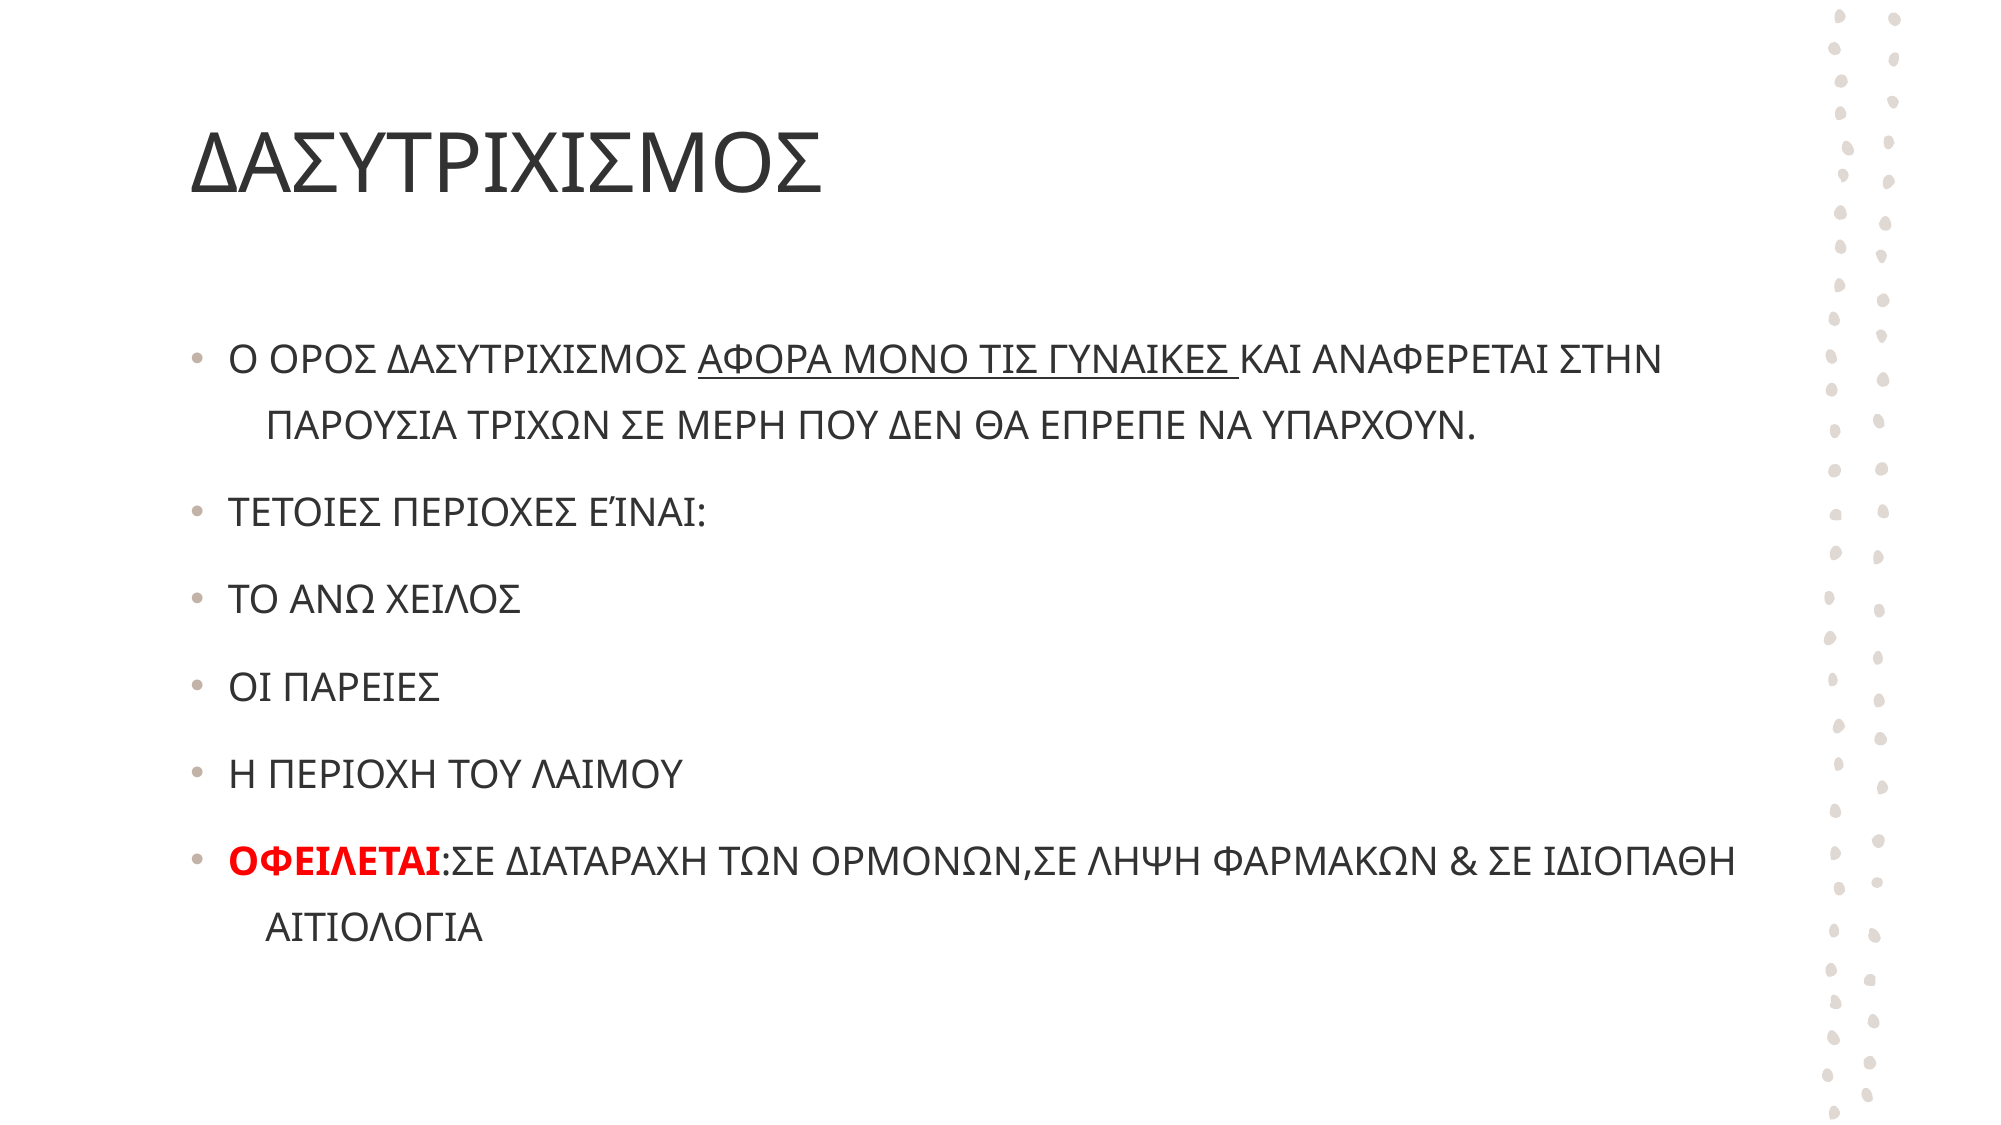

# ΔΑΣΥΤΡΙΧΙΣΜΟΣ
Ο ΟΡΟΣ ΔΑΣΥΤΡΙΧΙΣΜΟΣ ΑΦΟΡΑ ΜΟΝΟ ΤΙΣ ΓΥΝΑΙΚΕΣ ΚΑΙ ΑΝΑΦΕΡΕΤΑΙ ΣΤΗΝ ΠΑΡΟΥΣΙΑ ΤΡΙΧΩΝ ΣΕ ΜΕΡΗ ΠΟΥ ΔΕΝ ΘΑ ΕΠΡΕΠΕ ΝΑ ΥΠΑΡΧΟΥΝ.
ΤΕΤΟΙΕΣ ΠΕΡΙΟΧΕΣ ΕΊΝΑΙ:
ΤΟ ΑΝΩ ΧΕΙΛΟΣ
ΟΙ ΠΑΡΕΙΕΣ
Η ΠΕΡΙΟΧΗ ΤΟΥ ΛΑΙΜΟΥ
ΟΦΕΙΛΕΤΑΙ:ΣΕ ΔΙΑΤΑΡΑΧΗ ΤΩΝ ΟΡΜΟΝΩΝ,ΣΕ ΛΗΨΗ ΦΑΡΜΑΚΩΝ & ΣΕ ΙΔΙΟΠΑΘΗ ΑΙΤΙΟΛΟΓΙΑ